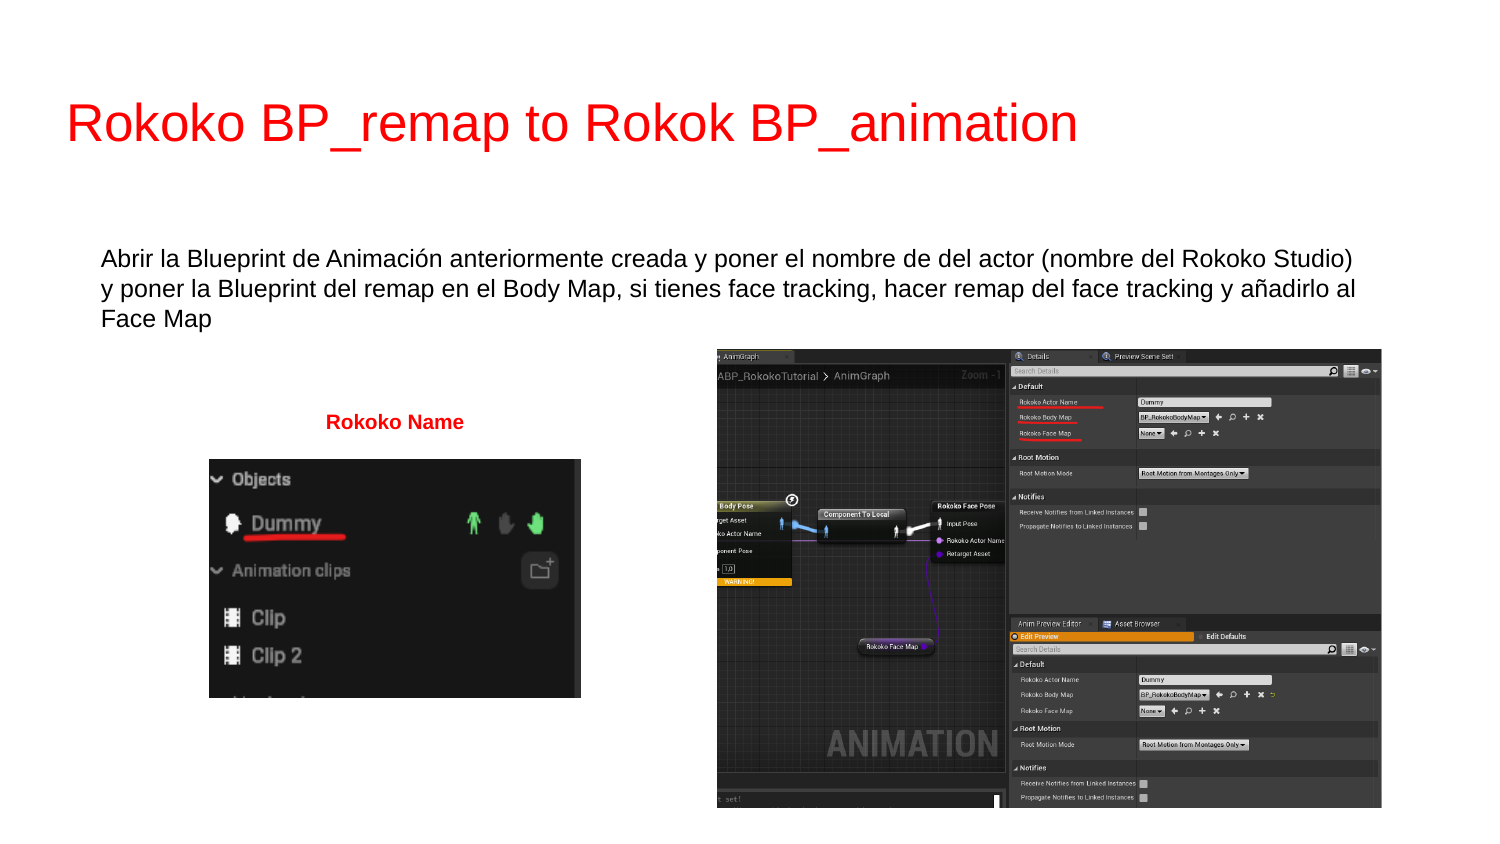

# Rokoko BP_remap to Rokok BP_animation
Abrir la Blueprint de Animación anteriormente creada y poner el nombre de del actor (nombre del Rokoko Studio) y poner la Blueprint del remap en el Body Map, si tienes face tracking, hacer remap del face tracking y añadirlo al Face Map
Rokoko Name